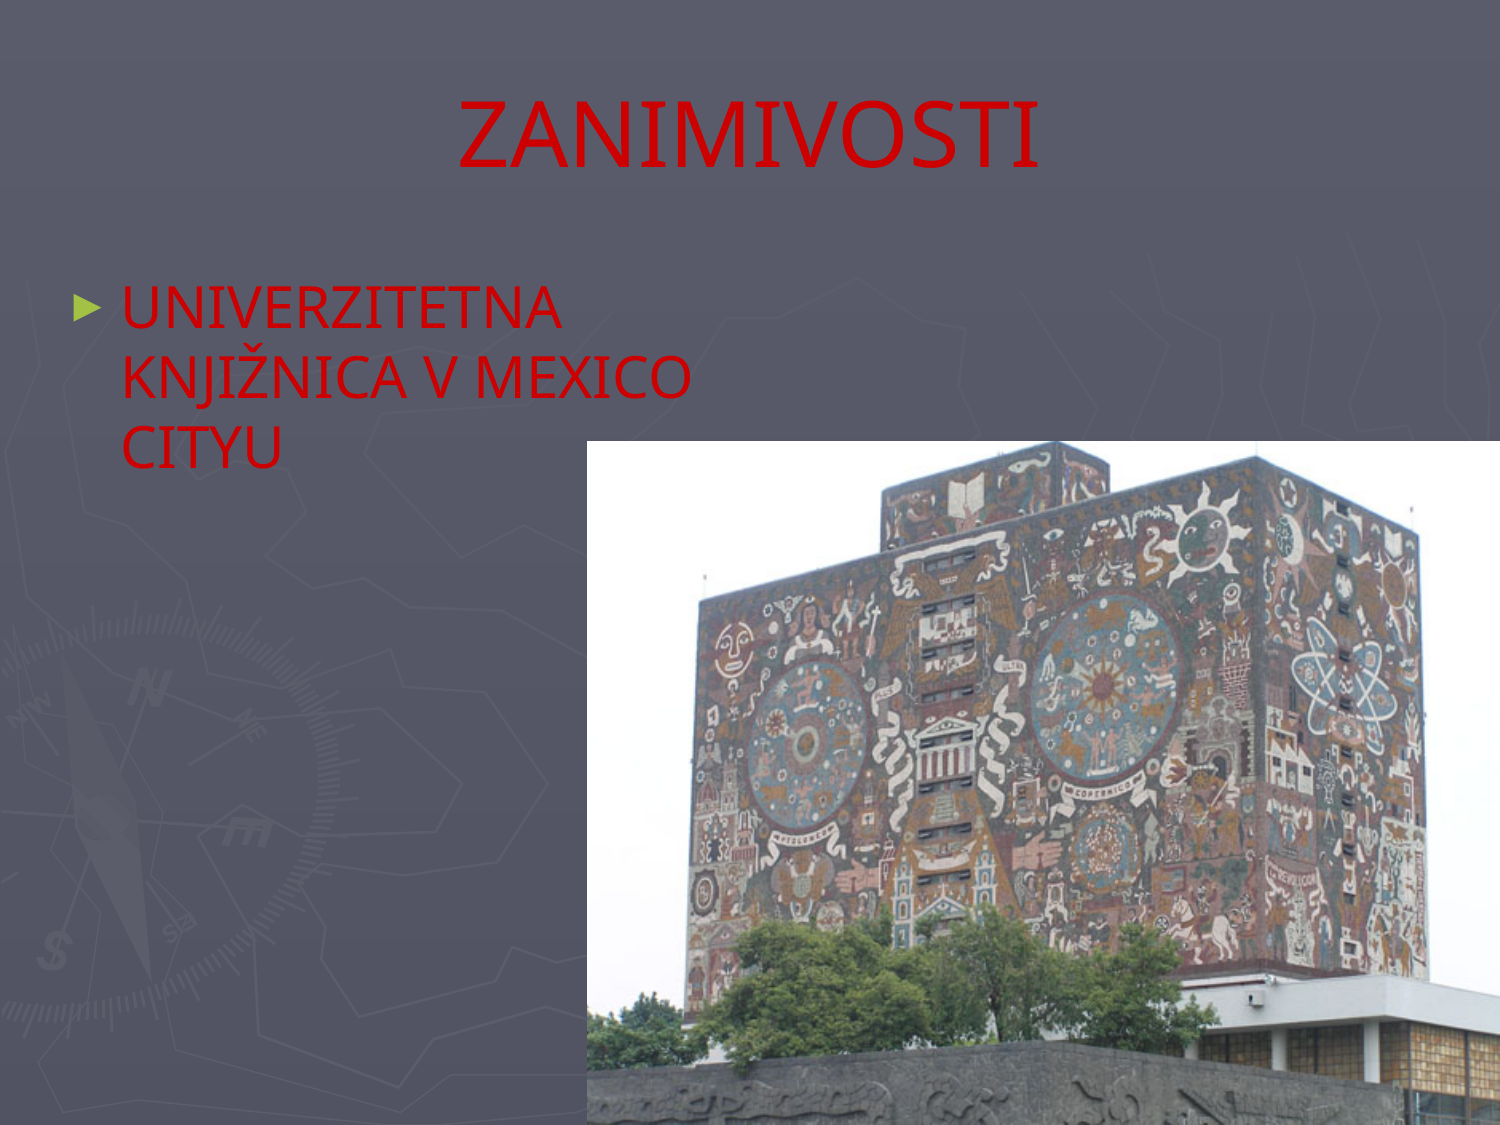

# ZANIMIVOSTI
UNIVERZITETNA KNJIŽNICA V MEXICO CITYU